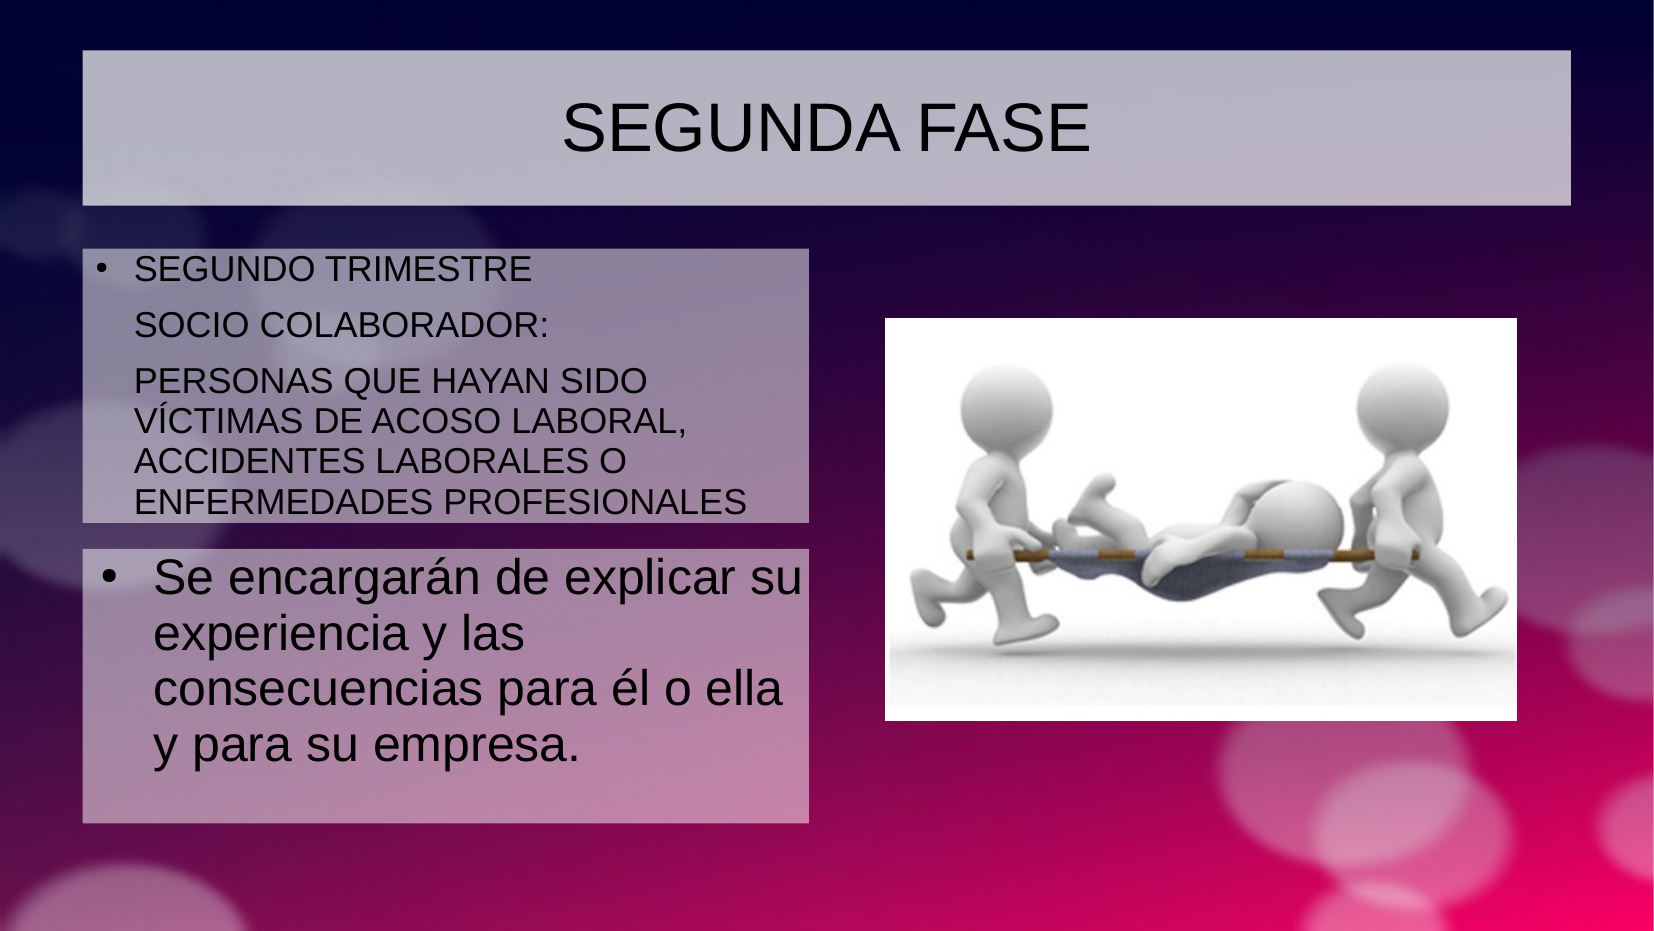

# SEGUNDA FASE
SEGUNDO TRIMESTRE
SOCIO COLABORADOR:
PERSONAS QUE HAYAN SIDO VÍCTIMAS DE ACOSO LABORAL, ACCIDENTES LABORALES O ENFERMEDADES PROFESIONALES
Se encargarán de explicar su experiencia y las consecuencias para él o ella y para su empresa.